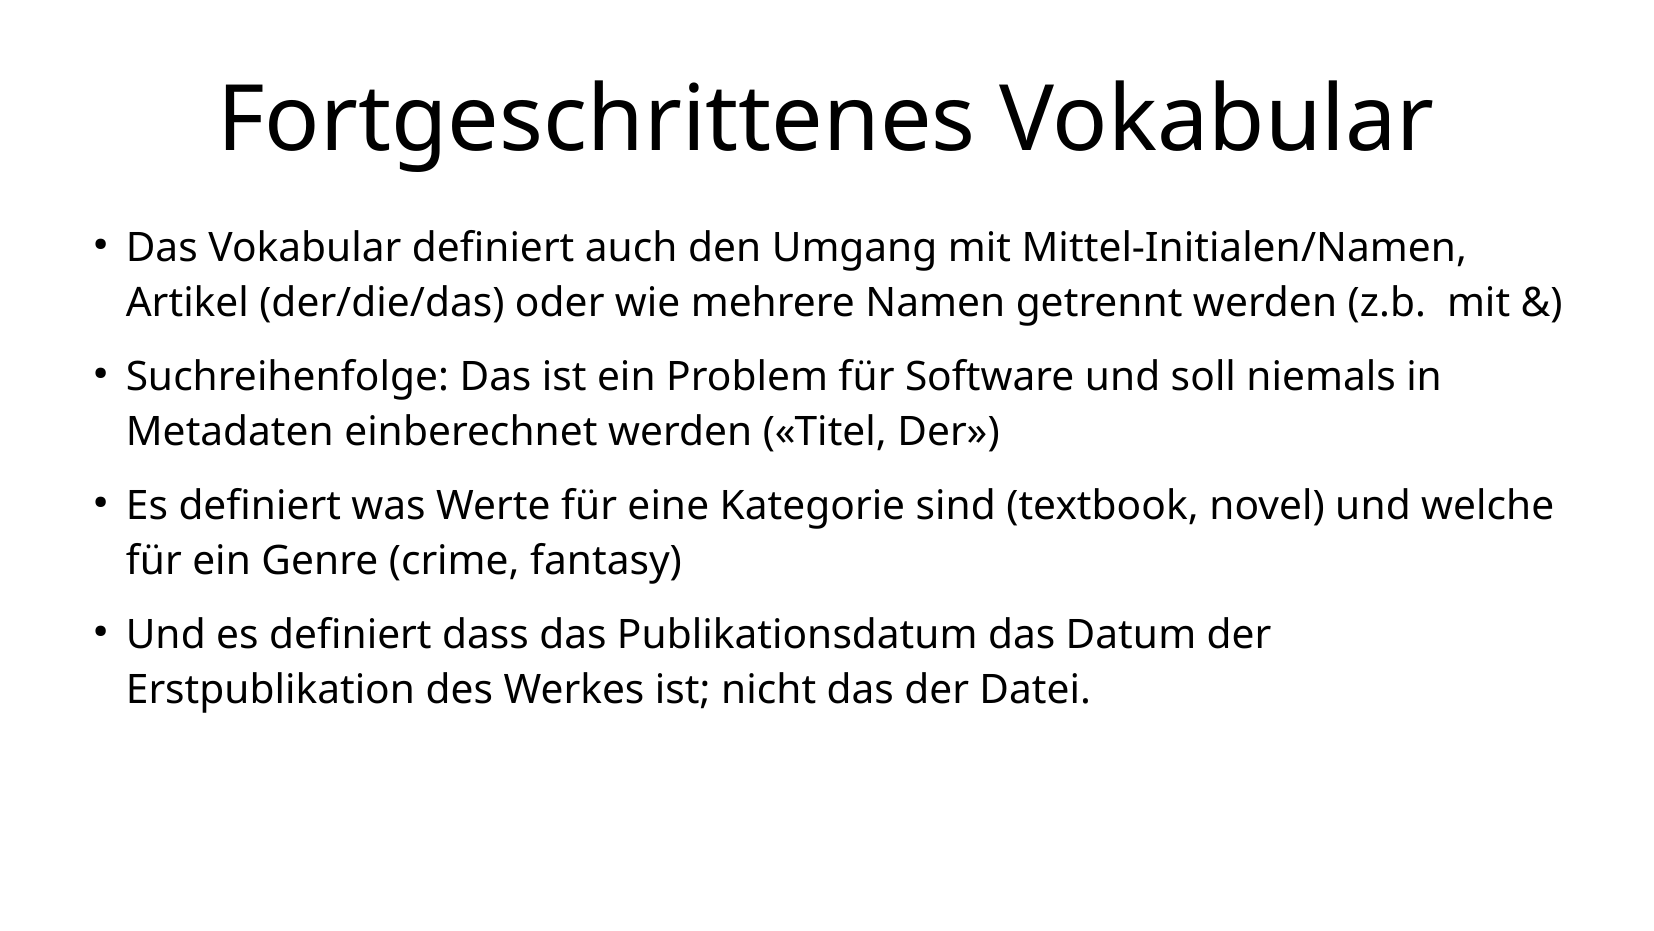

# Fortgeschrittenes Vokabular
Das Vokabular definiert auch den Umgang mit Mittel-Initialen/Namen, Artikel (der/die/das) oder wie mehrere Namen getrennt werden (z.b. mit &)
Suchreihenfolge: Das ist ein Problem für Software und soll niemals in Metadaten einberechnet werden («Titel, Der»)
Es definiert was Werte für eine Kategorie sind (textbook, novel) und welche für ein Genre (crime, fantasy)
Und es definiert dass das Publikationsdatum das Datum der Erstpublikation des Werkes ist; nicht das der Datei.